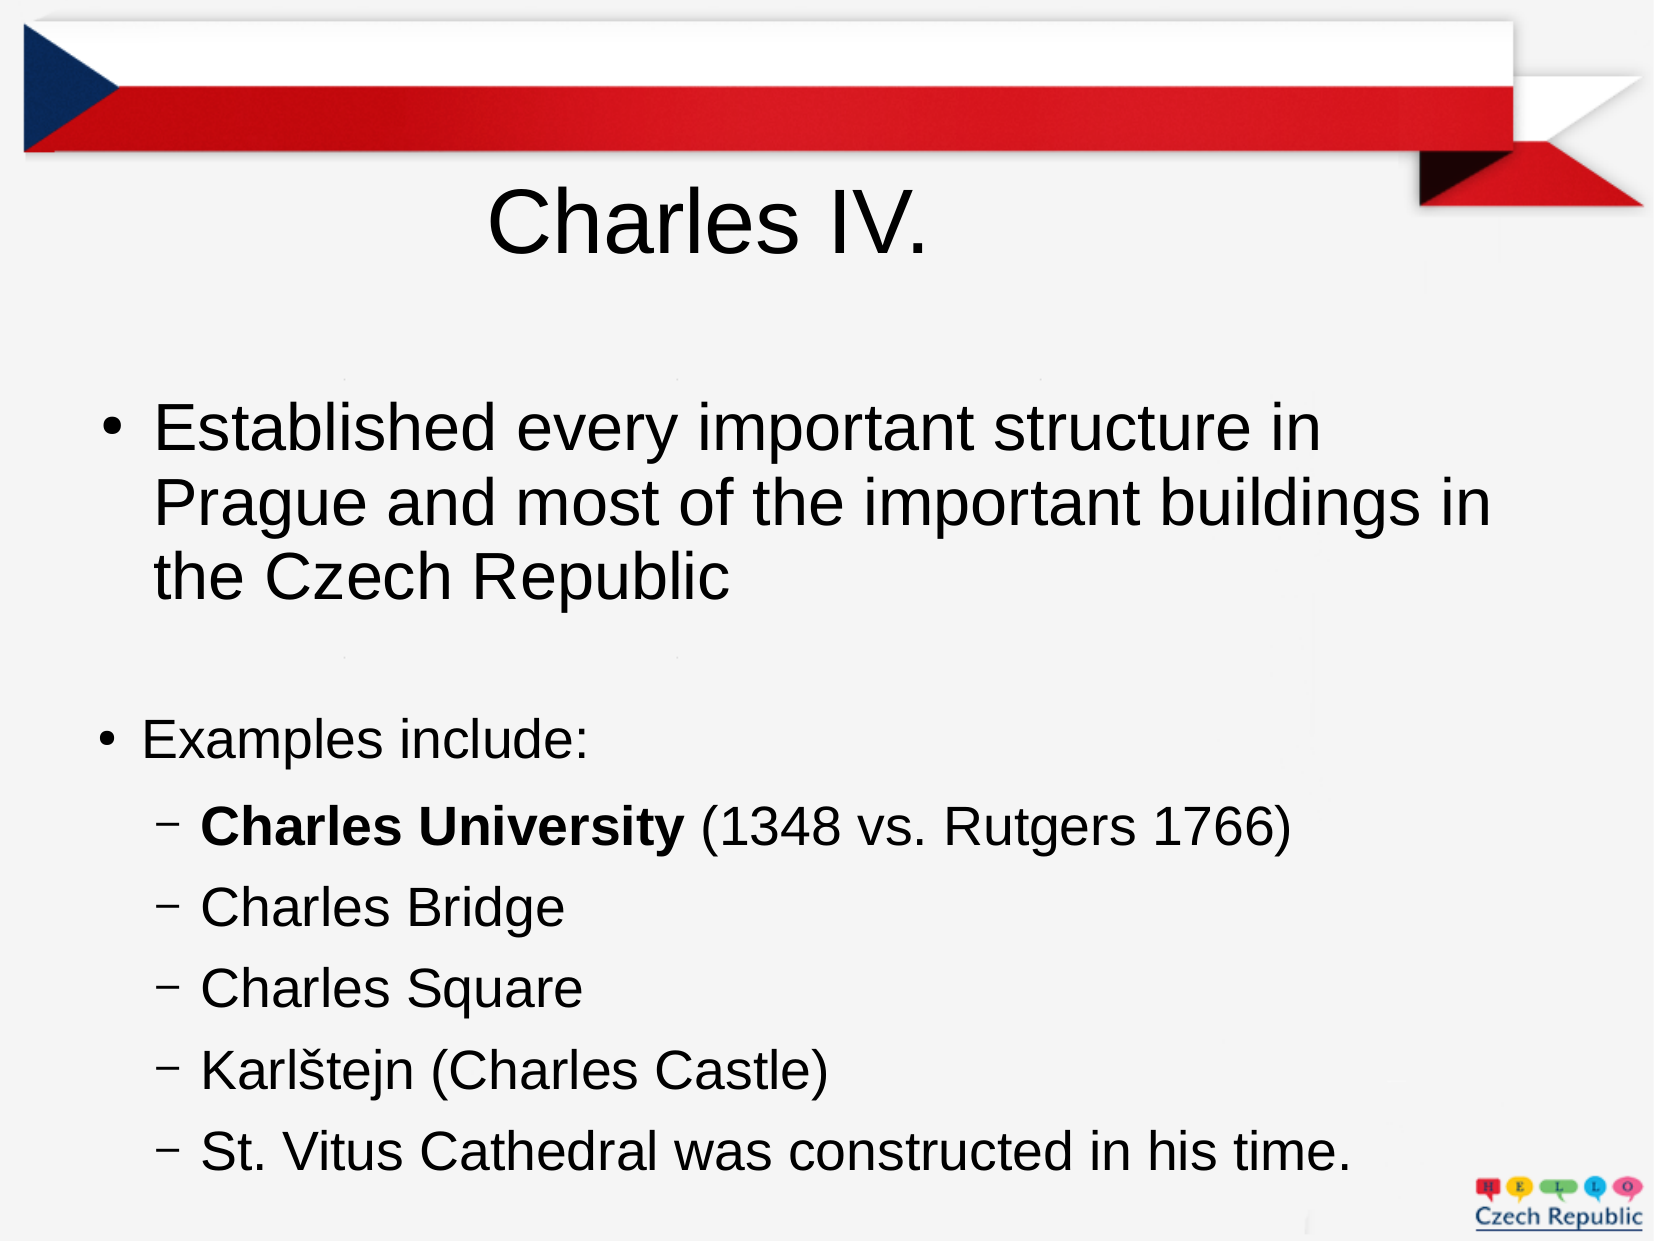

# Charles IV.
Established every important structure in Prague and most of the important buildings in the Czech Republic
Examples include:
Charles University (1348 vs. Rutgers 1766)
Charles Bridge
Charles Square
Karlštejn (Charles Castle)
St. Vitus Cathedral was constructed in his time.